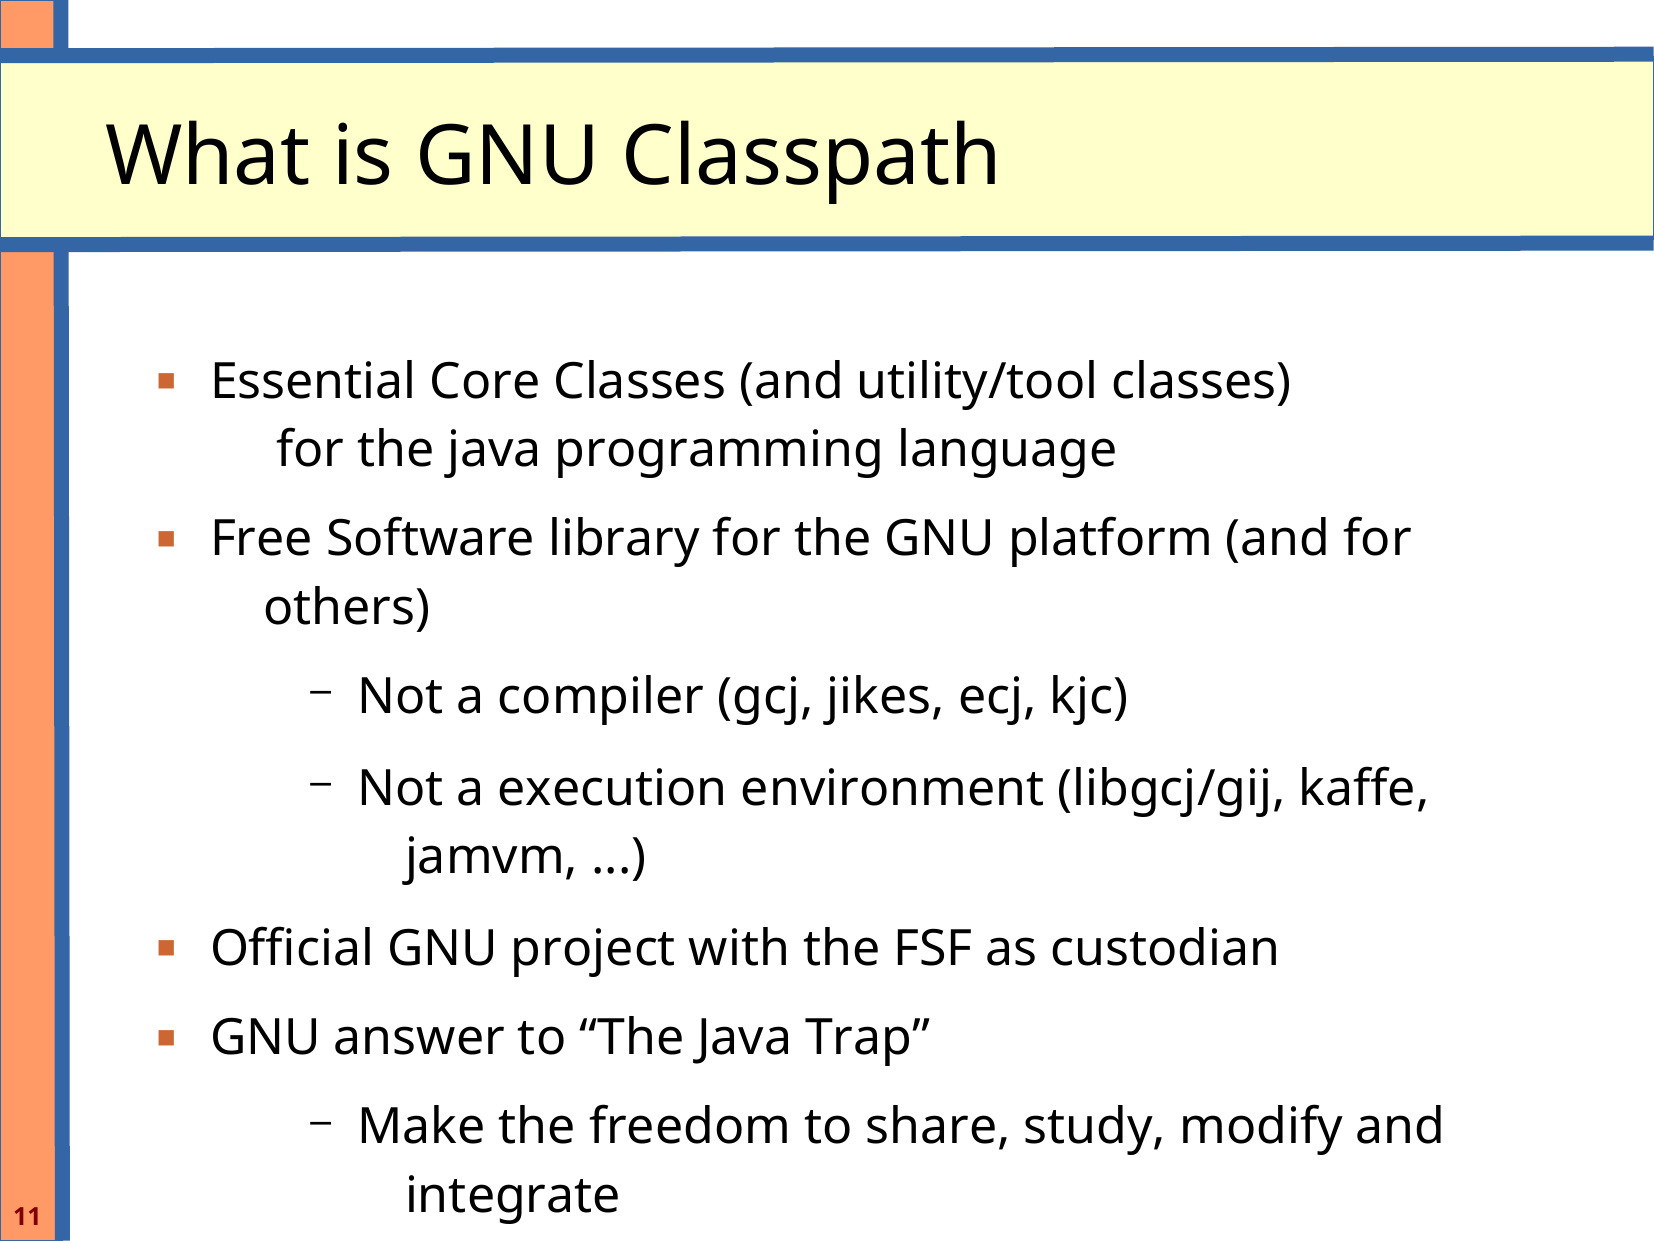

# What is GNU Classpath
Essential Core Classes (and utility/tool classes)
 for the java programming language
Free Software library for the GNU platform (and for others)
Not a compiler (gcj, jikes, ecj, kjc)
Not a execution environment (libgcj/gij, kaffe, jamvm, ...)
Official GNU project with the FSF as custodian
GNU answer to “The Java Trap”
Make the freedom to share, study, modify and integrate
available to all Free Software hackers wanting to use the java programming language